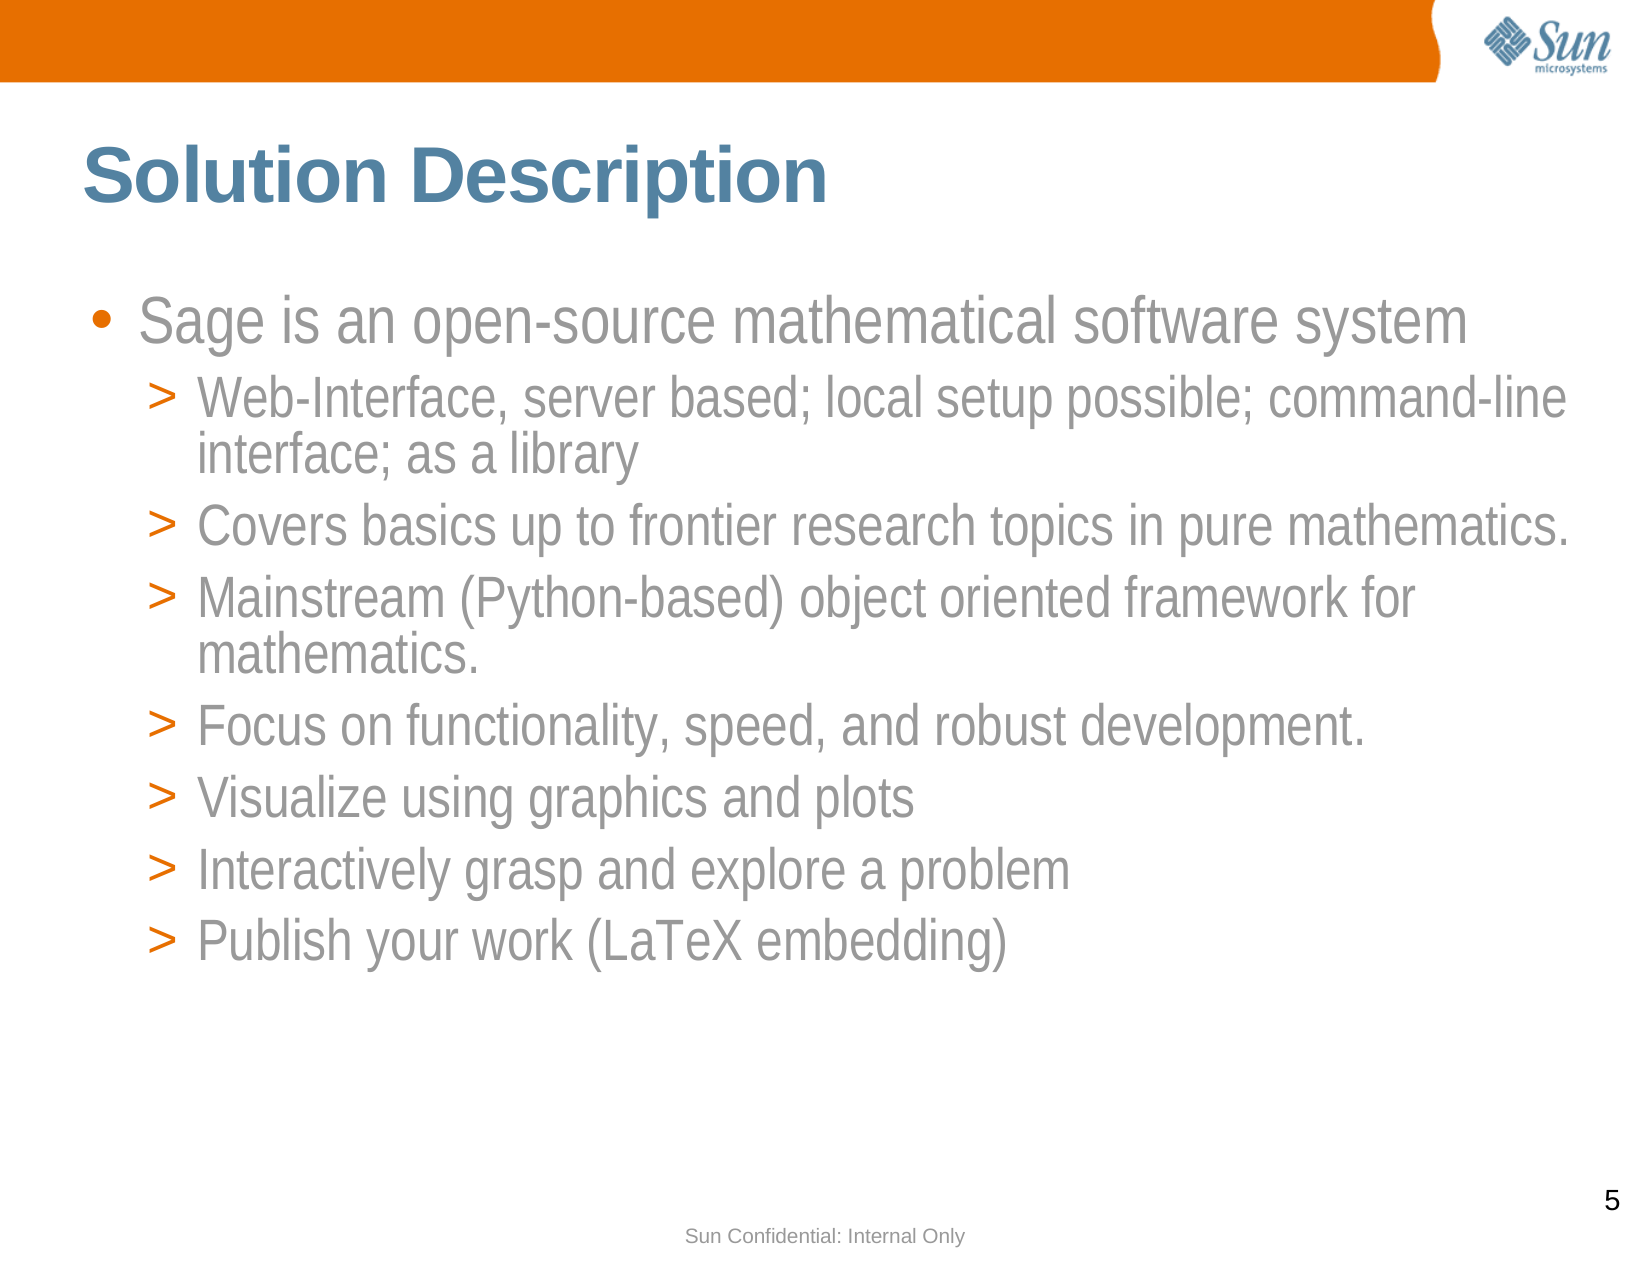

# Solution Description
Sage is an open-source mathematical software system
Web-Interface, server based; local setup possible; command-line interface; as a library
Covers basics up to frontier research topics in pure mathematics.
Mainstream (Python-based) object oriented framework for mathematics.
Focus on functionality, speed, and robust development.
Visualize using graphics and plots
Interactively grasp and explore a problem
Publish your work (LaTeX embedding)